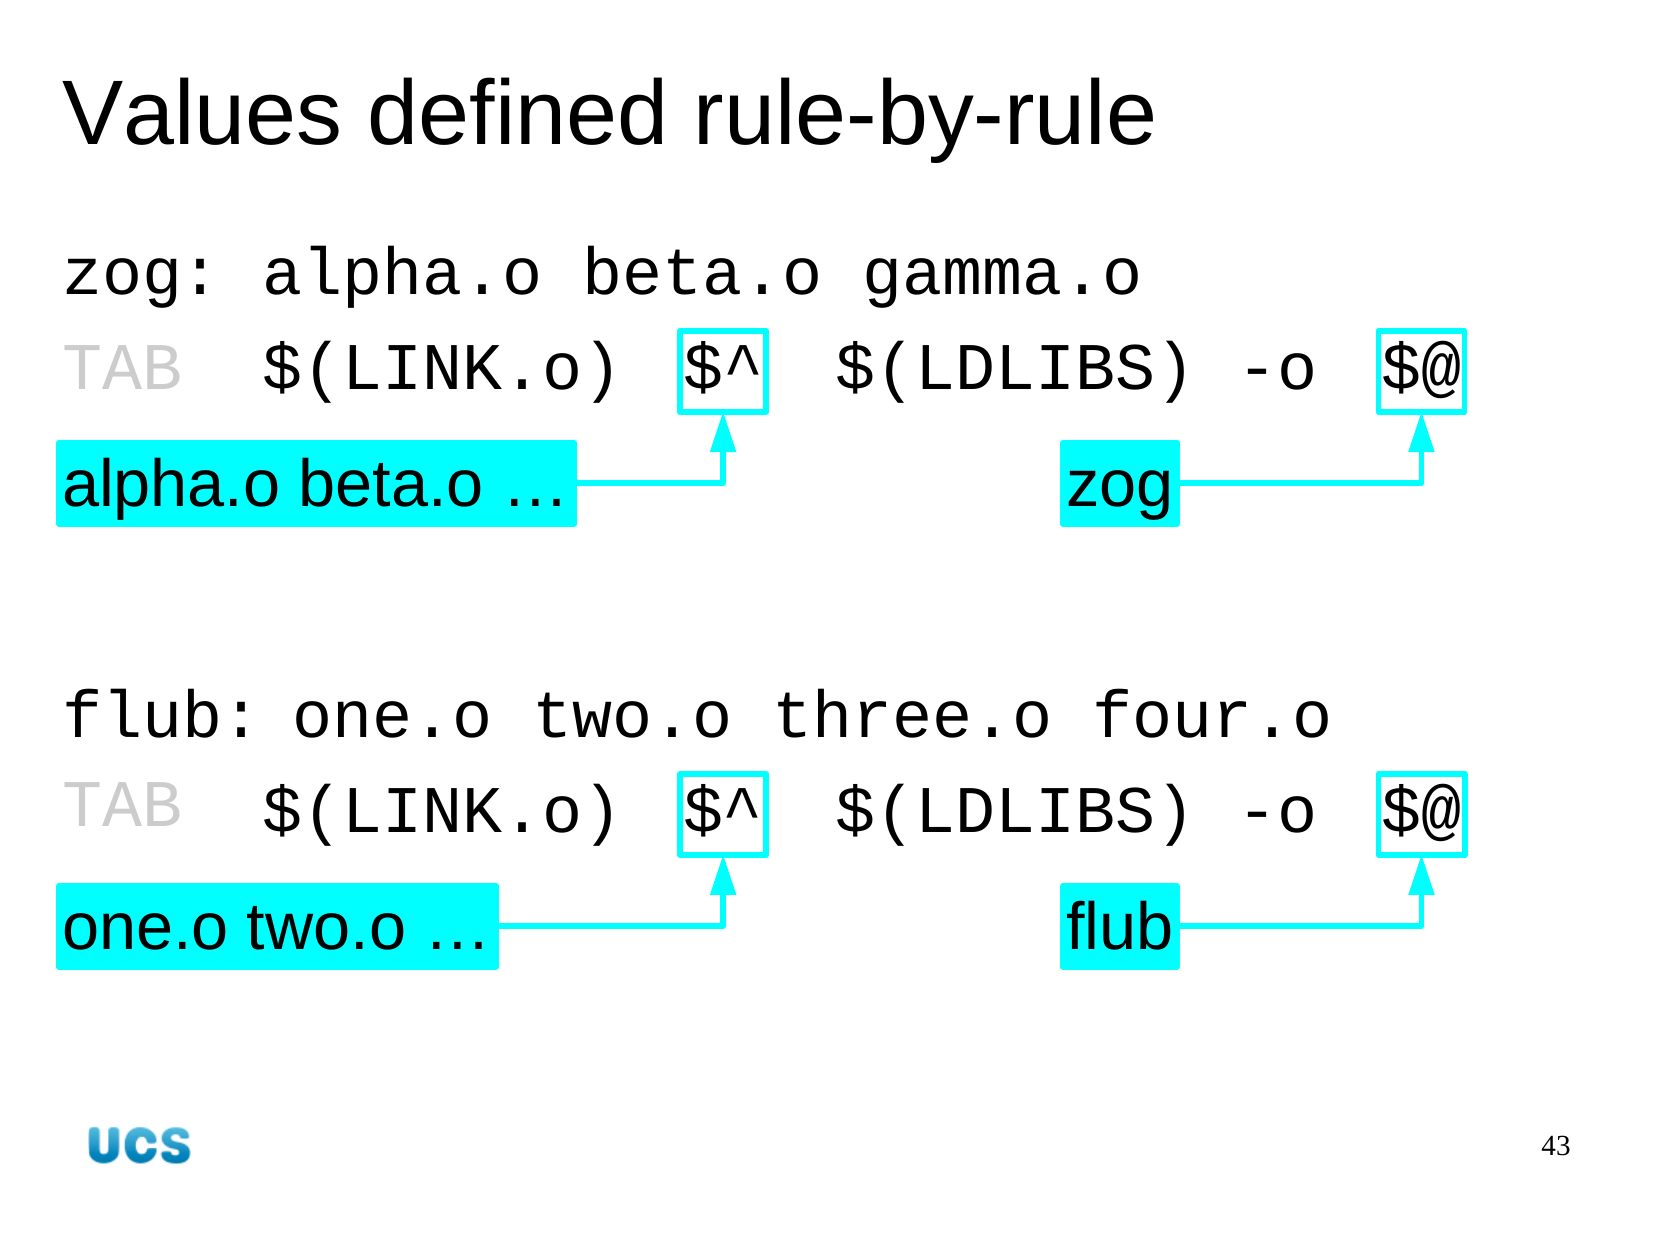

Values defined rule-by-rule
zog
:
alpha.o beta.o gamma.o
TAB
$(LINK.o)
$^
$(LDLIBS)
-o
$@
alpha.o beta.o …
zog
flub
:
one.o two.o three.o four.o
TAB
$(LINK.o)
$^
$(LDLIBS)
-o
$@
one.o two.o …
flub
43